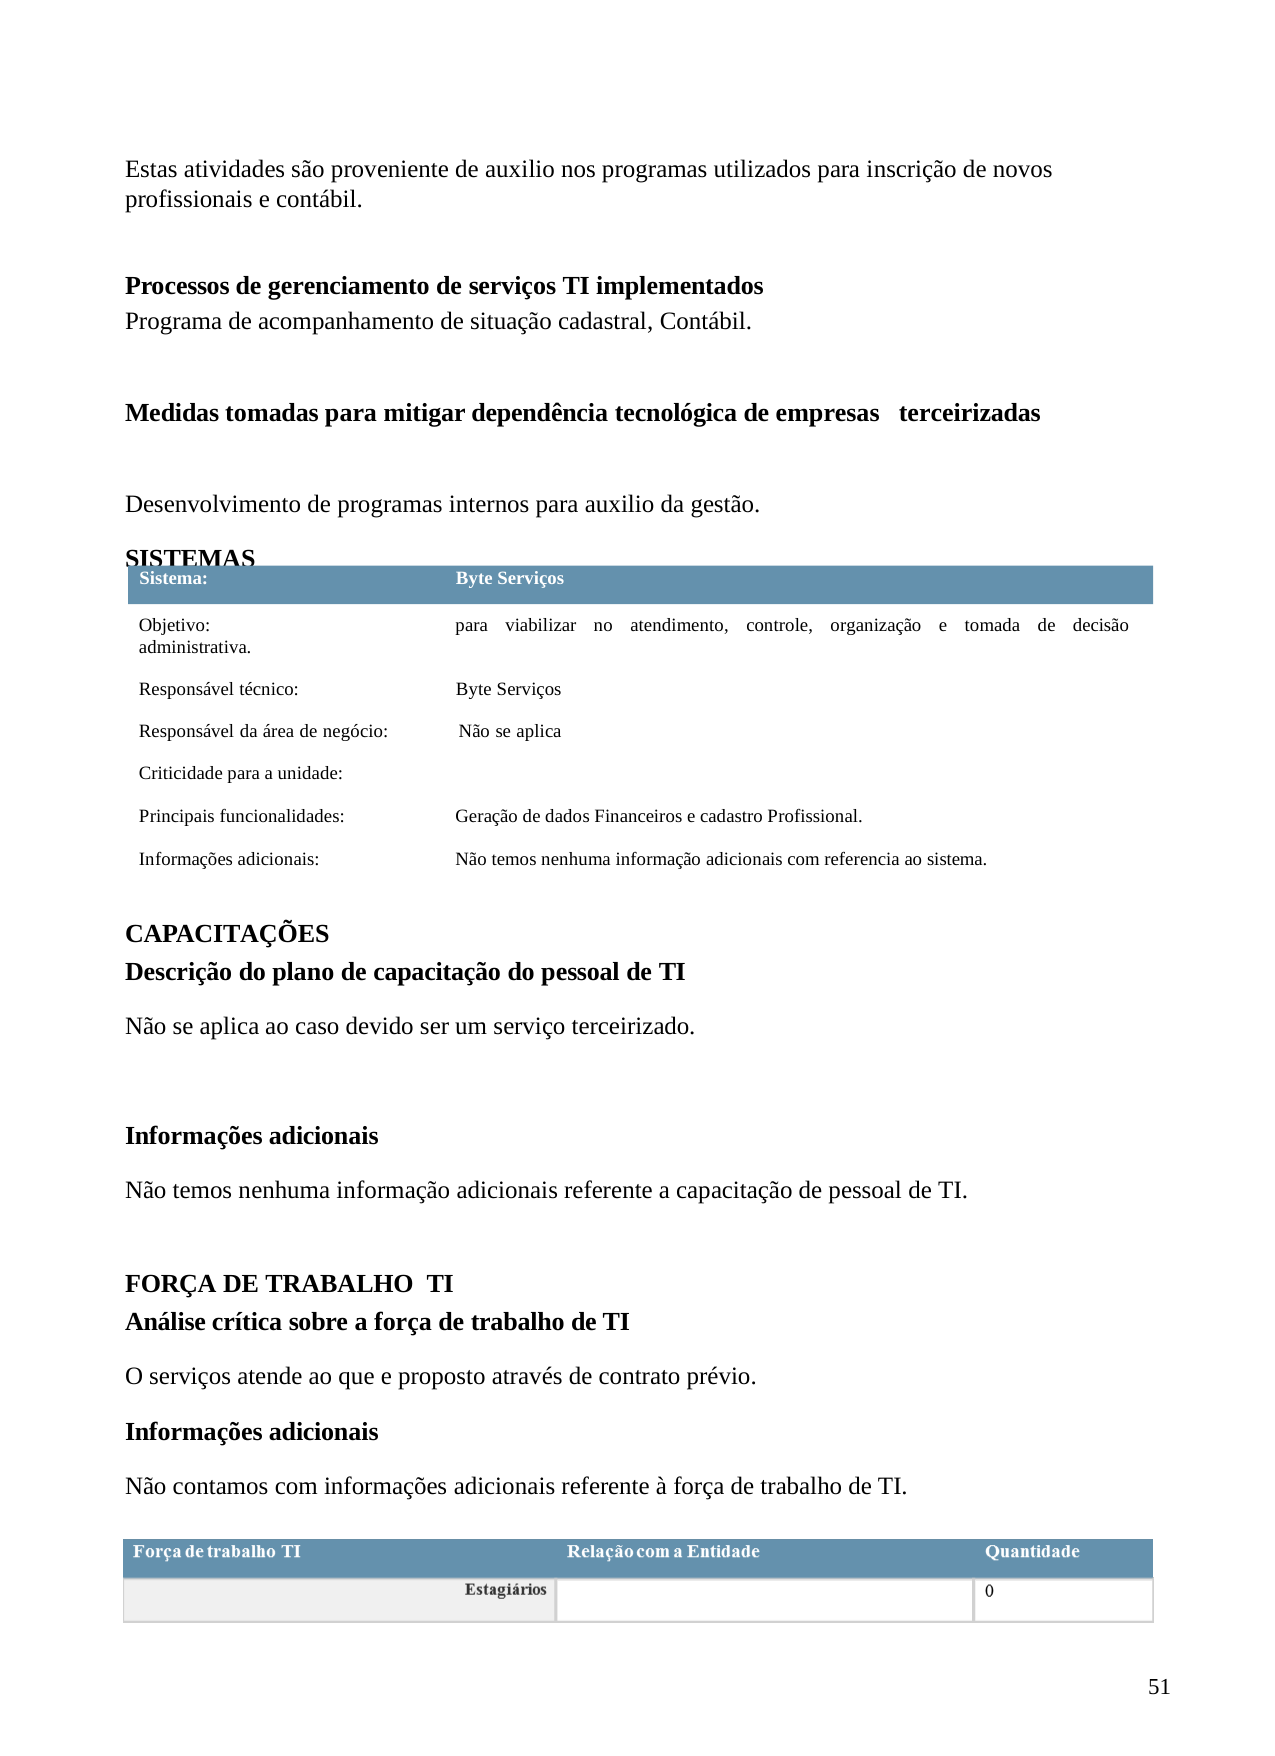

Estas atividades são proveniente de auxilio nos programas utilizados para inscrição de novos profissionais e contábil.
Processos de gerenciamento de serviços TI implementados
Programa de acompanhamento de situação cadastral, Contábil.
Medidas tomadas para mitigar dependência tecnológica de empresas terceirizadas
Desenvolvimento de programas internos para auxilio da gestão.
SISTEMAS
Sistema:	Byte Serviços
Objetivo:	para viabilizar no atendimento, controle, organização e tomada de decisão administrativa.
Responsável técnico:	Byte Serviços Responsável da área de negócio:	Não se aplica Criticidade para a unidade:
Principais funcionalidades:	Geração de dados Financeiros e cadastro Profissional.
Informações adicionais:	Não temos nenhuma informação adicionais com referencia ao sistema.
CAPACITAÇÕES
Descrição do plano de capacitação do pessoal de TI
Não se aplica ao caso devido ser um serviço terceirizado.
Informações adicionais
Não temos nenhuma informação adicionais referente a capacitação de pessoal de TI.
FORÇA DE TRABALHO TI
Análise crítica sobre a força de trabalho de TI
O serviços atende ao que e proposto através de contrato prévio.
Informações adicionais
Não contamos com informações adicionais referente à força de trabalho de TI.